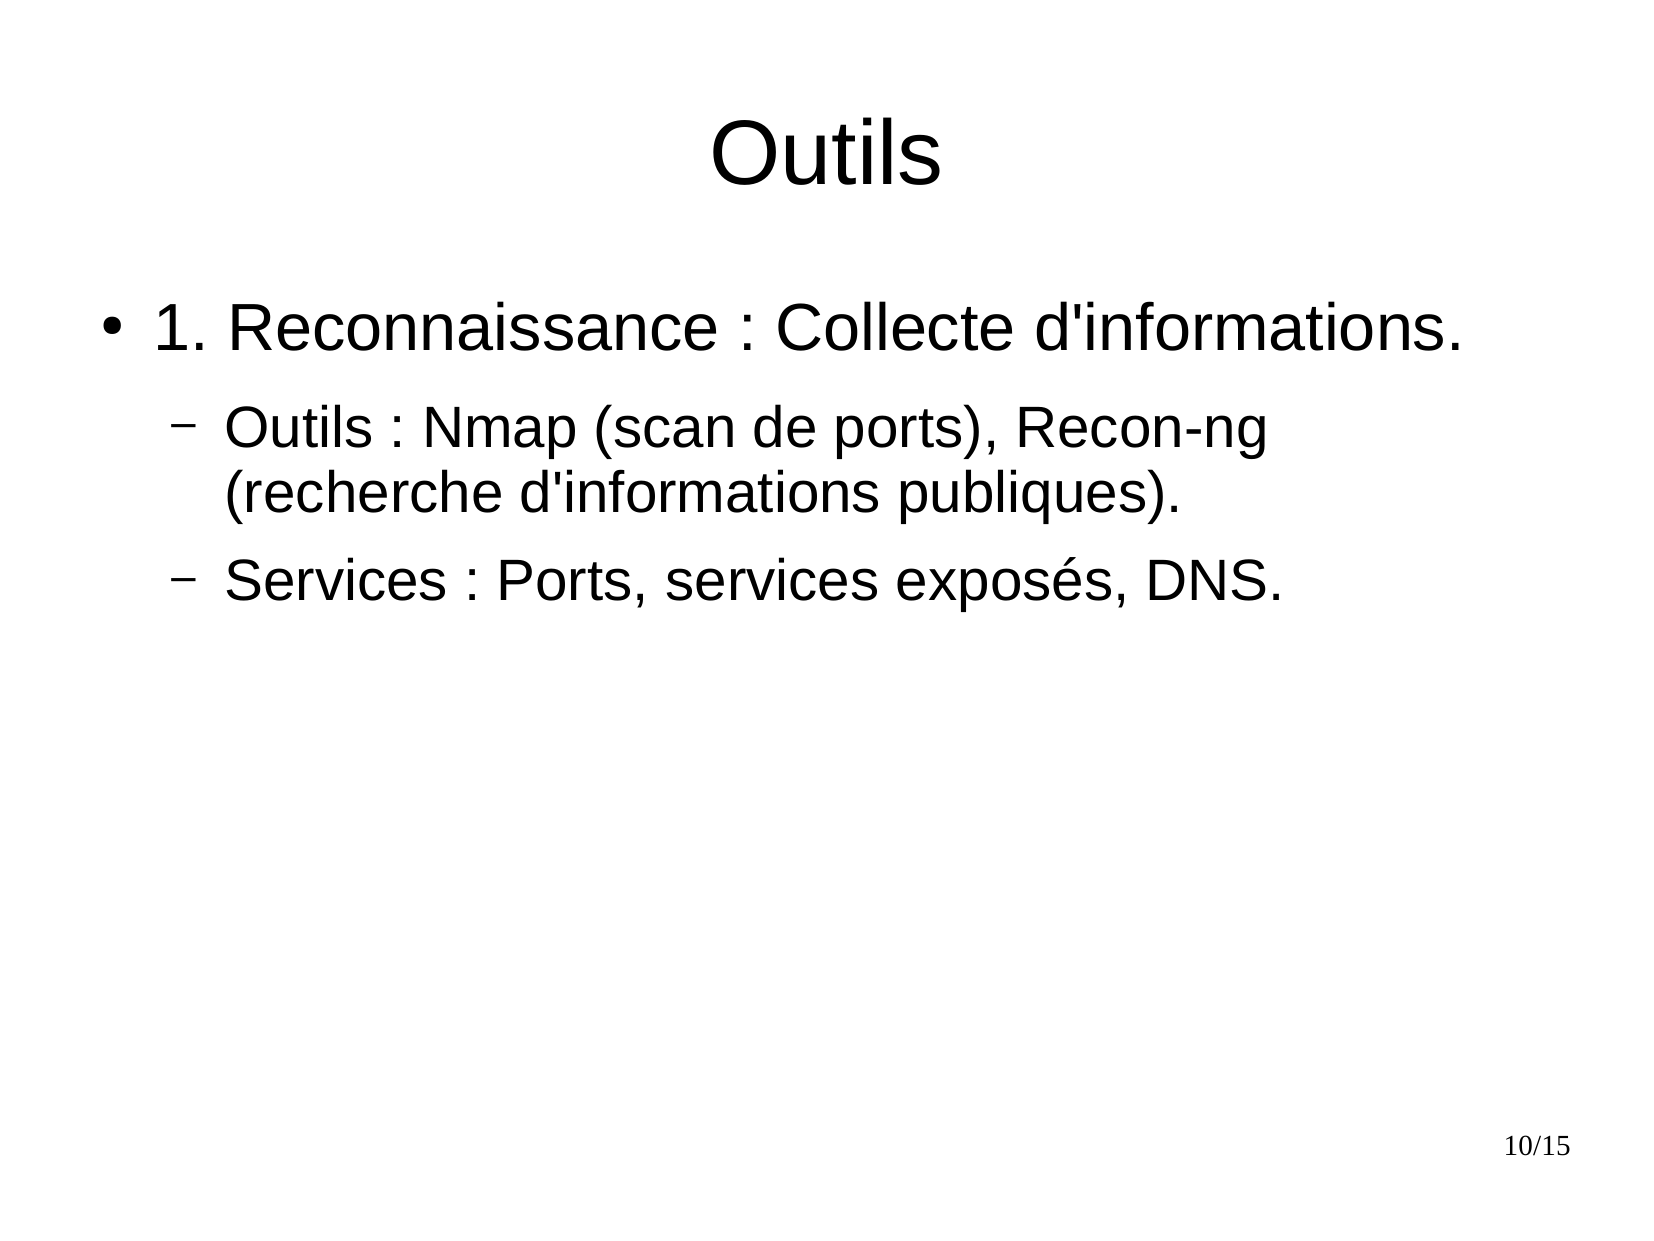

# Outils
1. Reconnaissance : Collecte d'informations.
Outils : Nmap (scan de ports), Recon-ng (recherche d'informations publiques).
Services : Ports, services exposés, DNS.
10